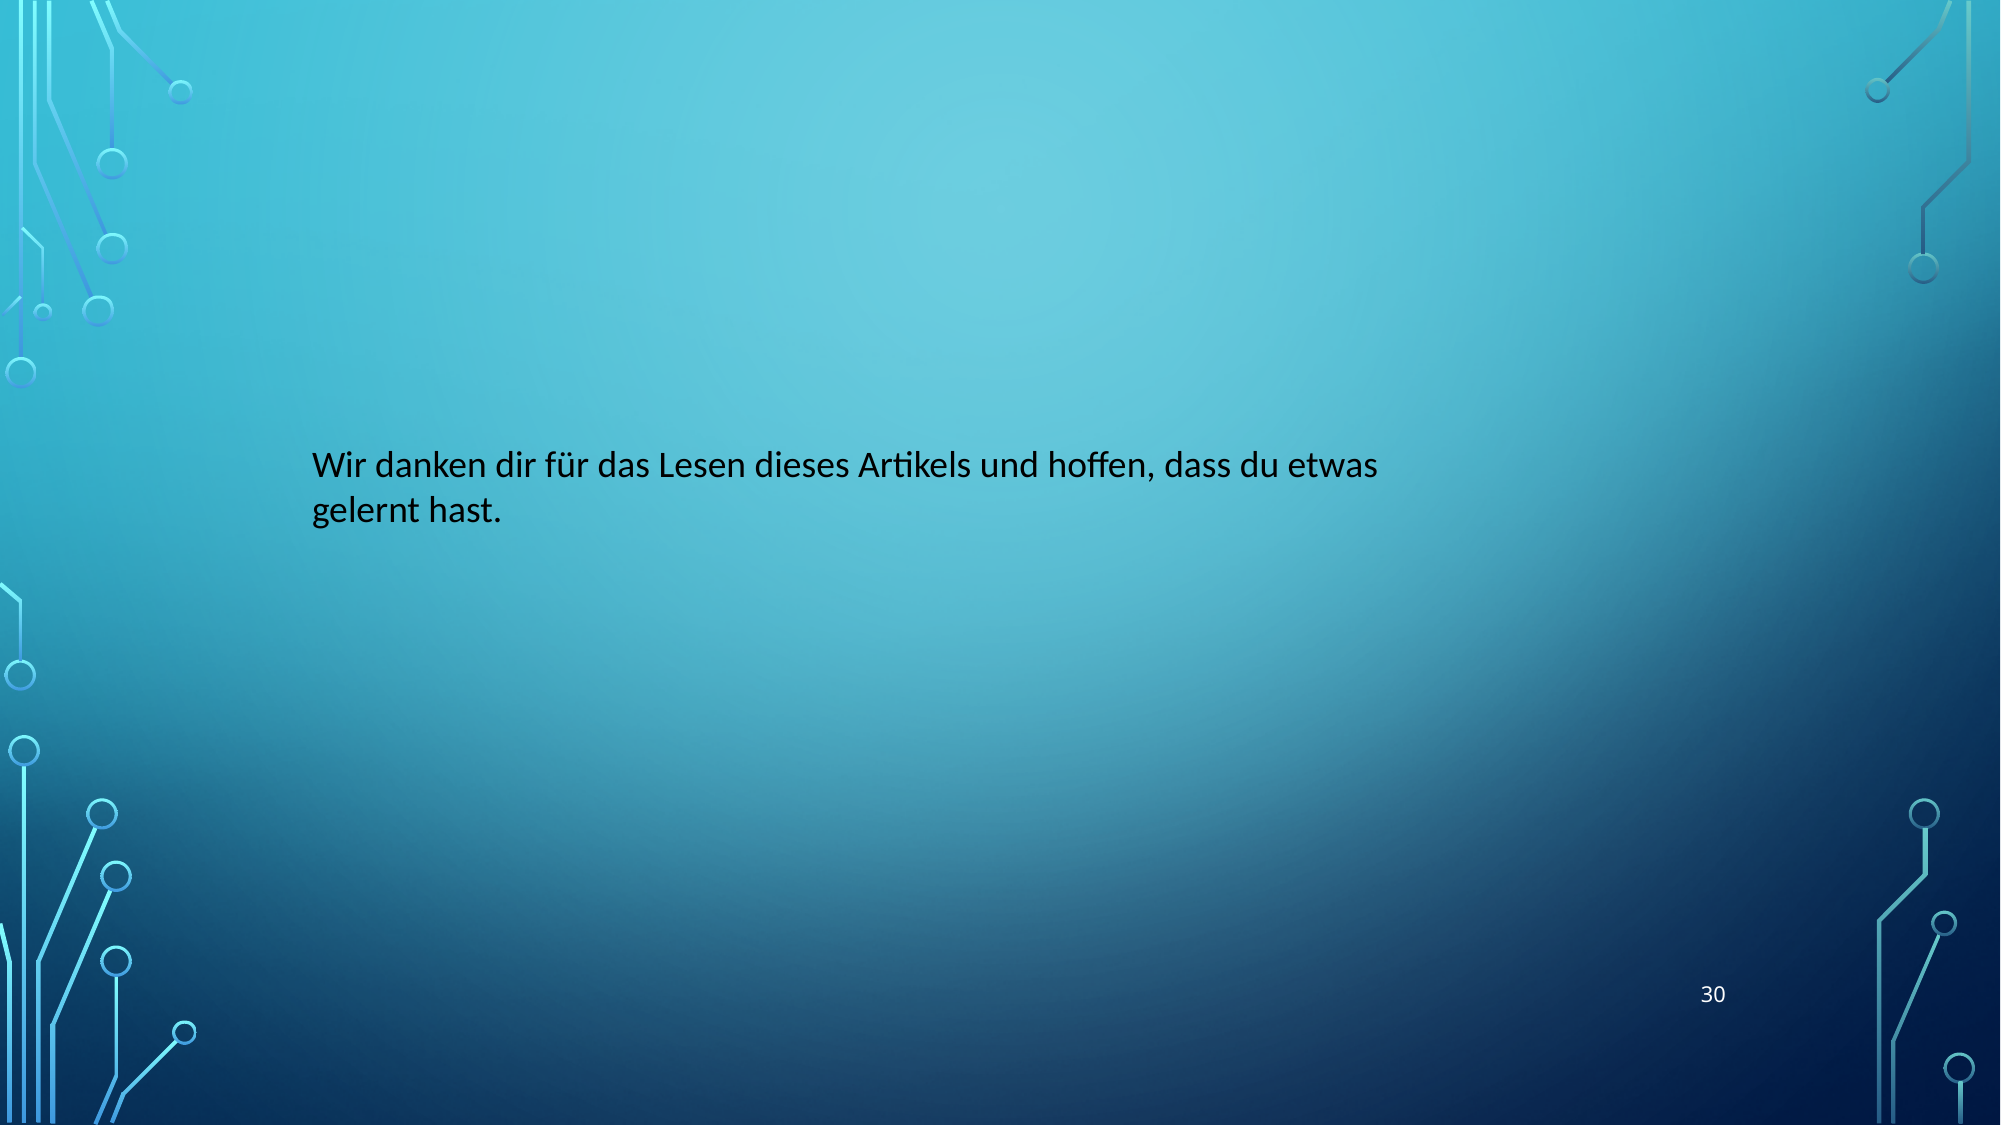

Wir danken dir für das Lesen dieses Artikels und hoffen, dass du etwas gelernt hast.